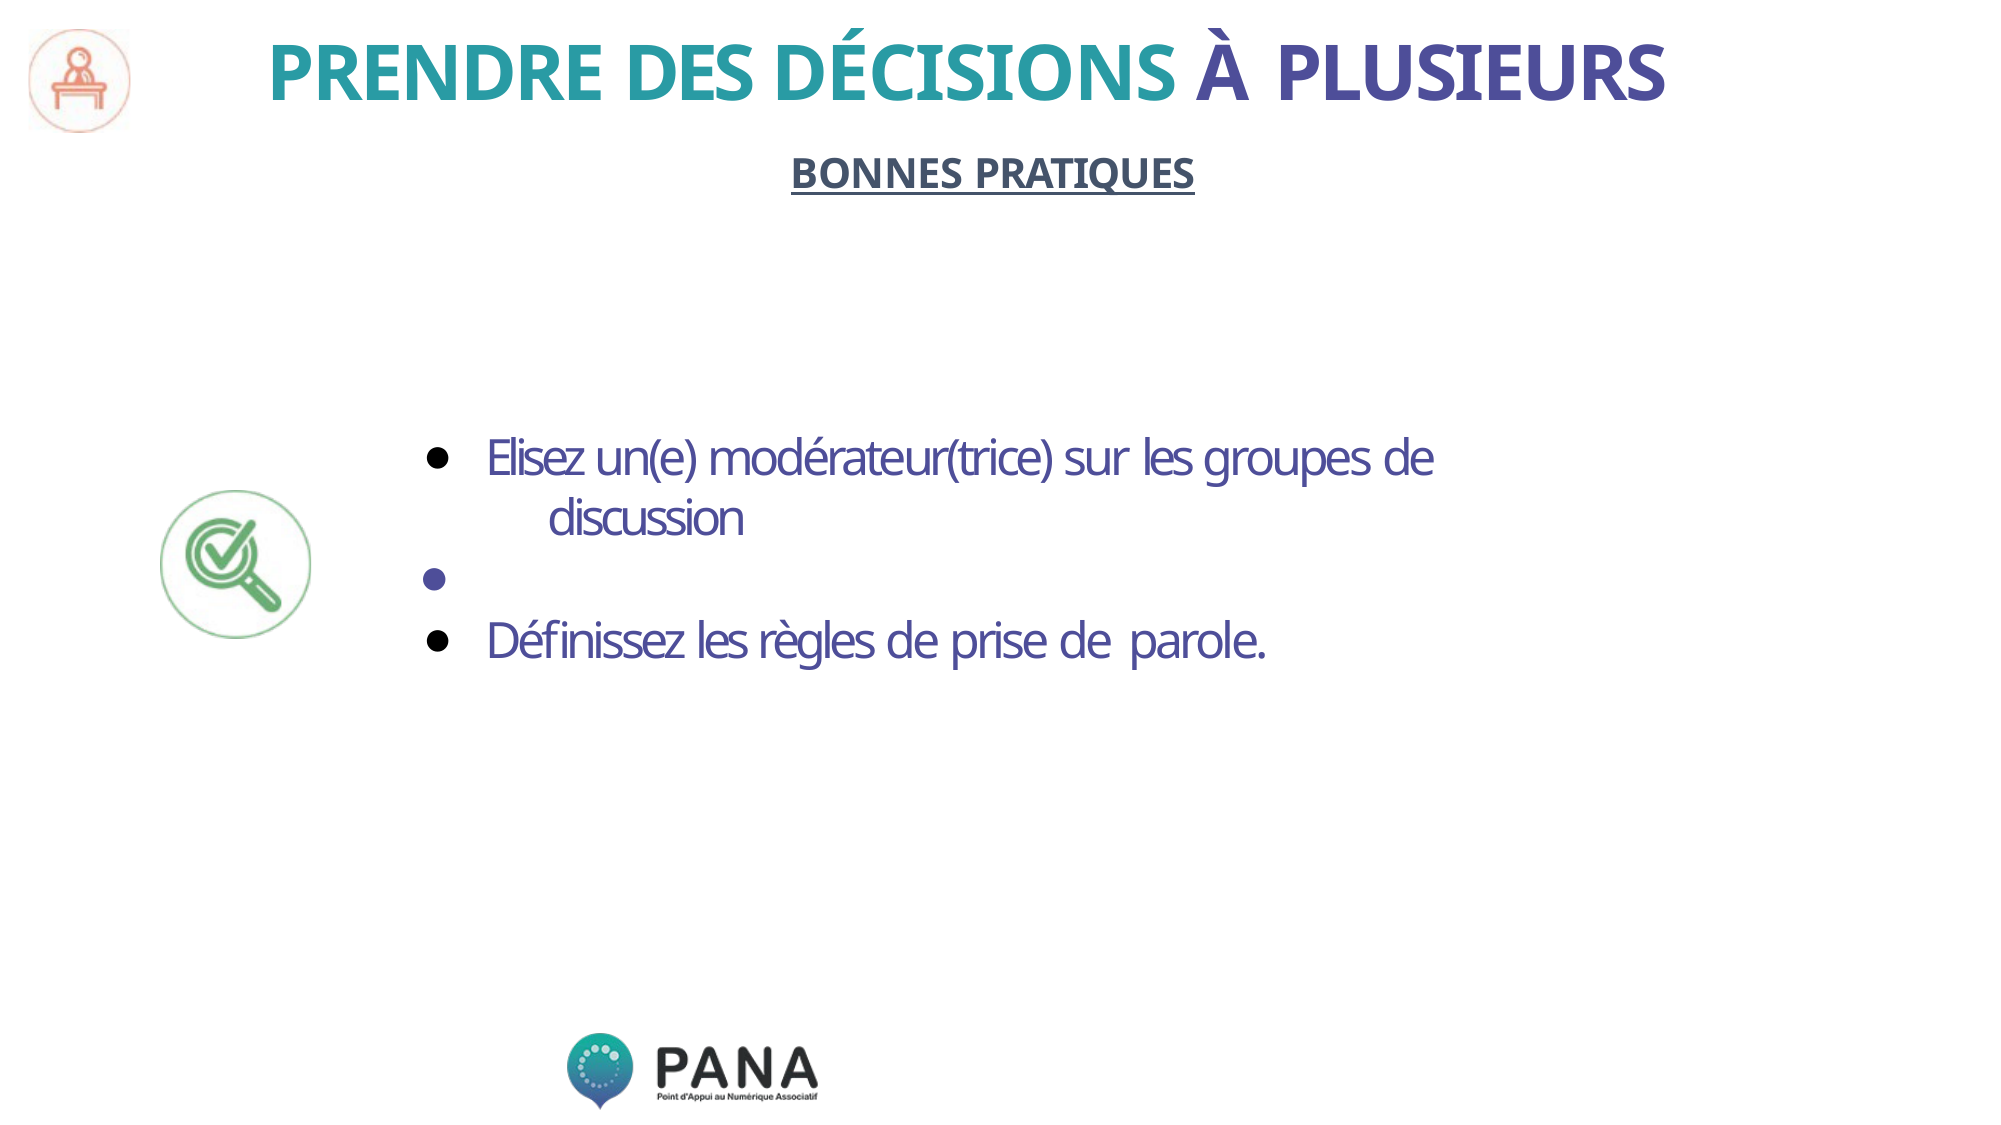

# PRENDRE DES DÉCISIONS À PLUSIEURS
BONNES PRATIQUES
Elisez un(e) modérateur(trice) sur les groupes de discussion
Définissez les règles de prise de parole.